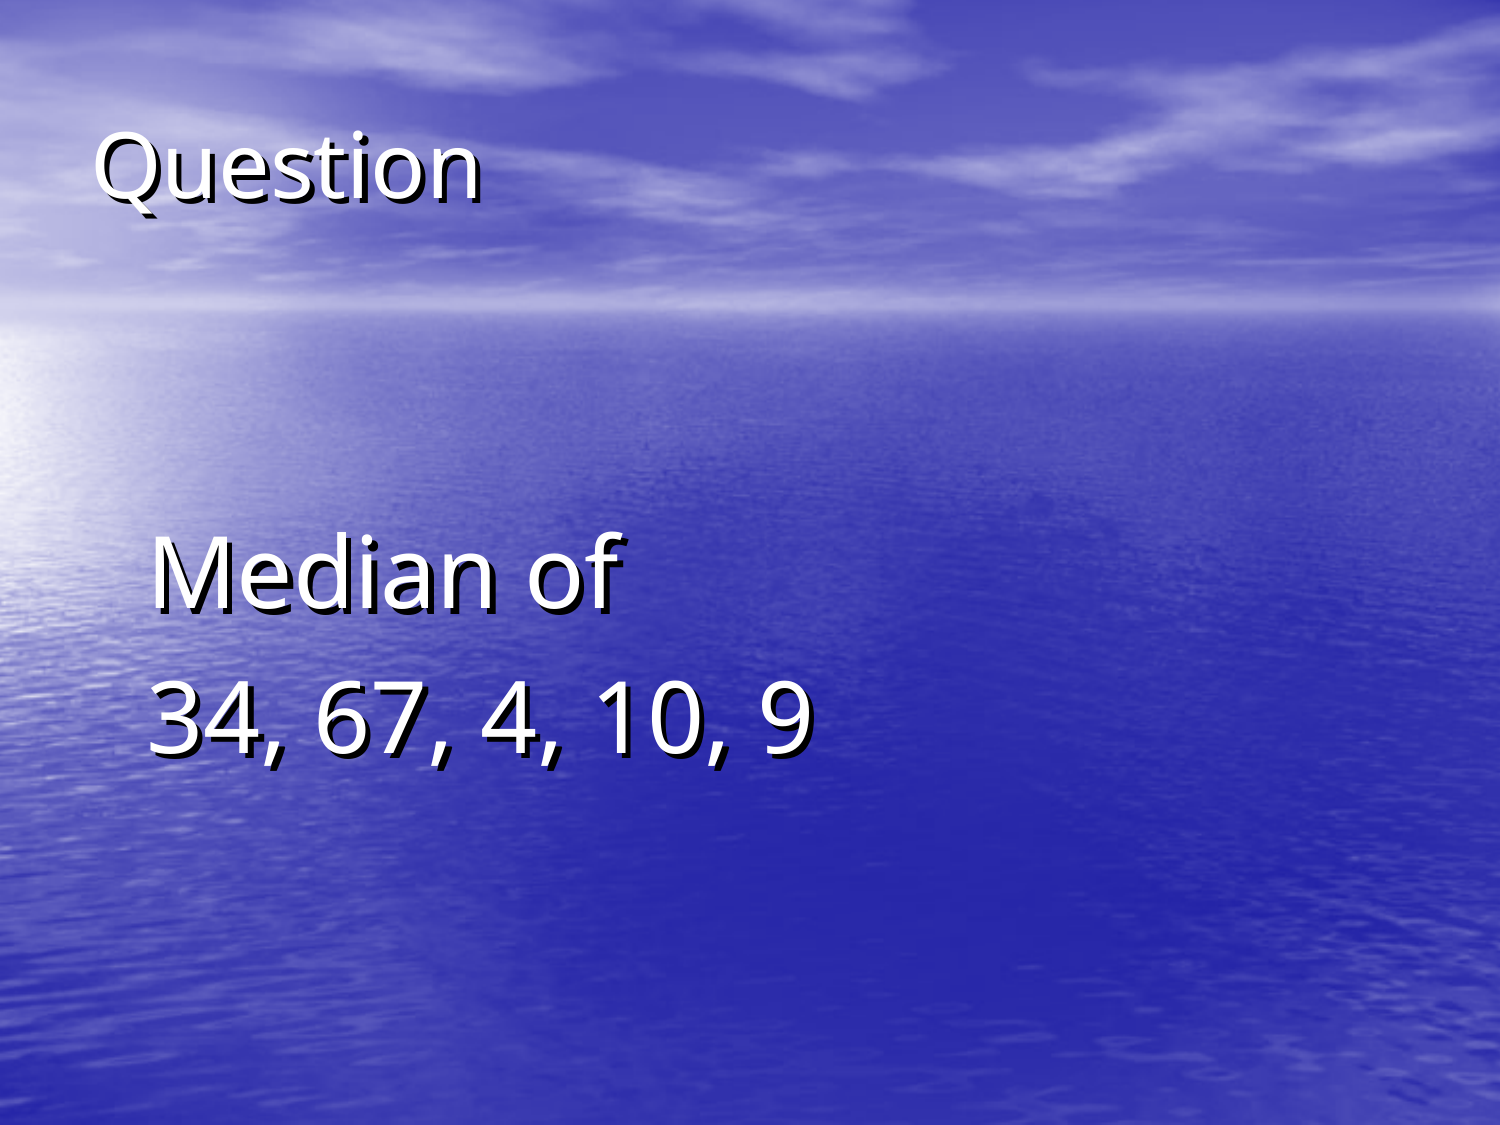

# Question
Median of
34, 67, 4, 10, 9